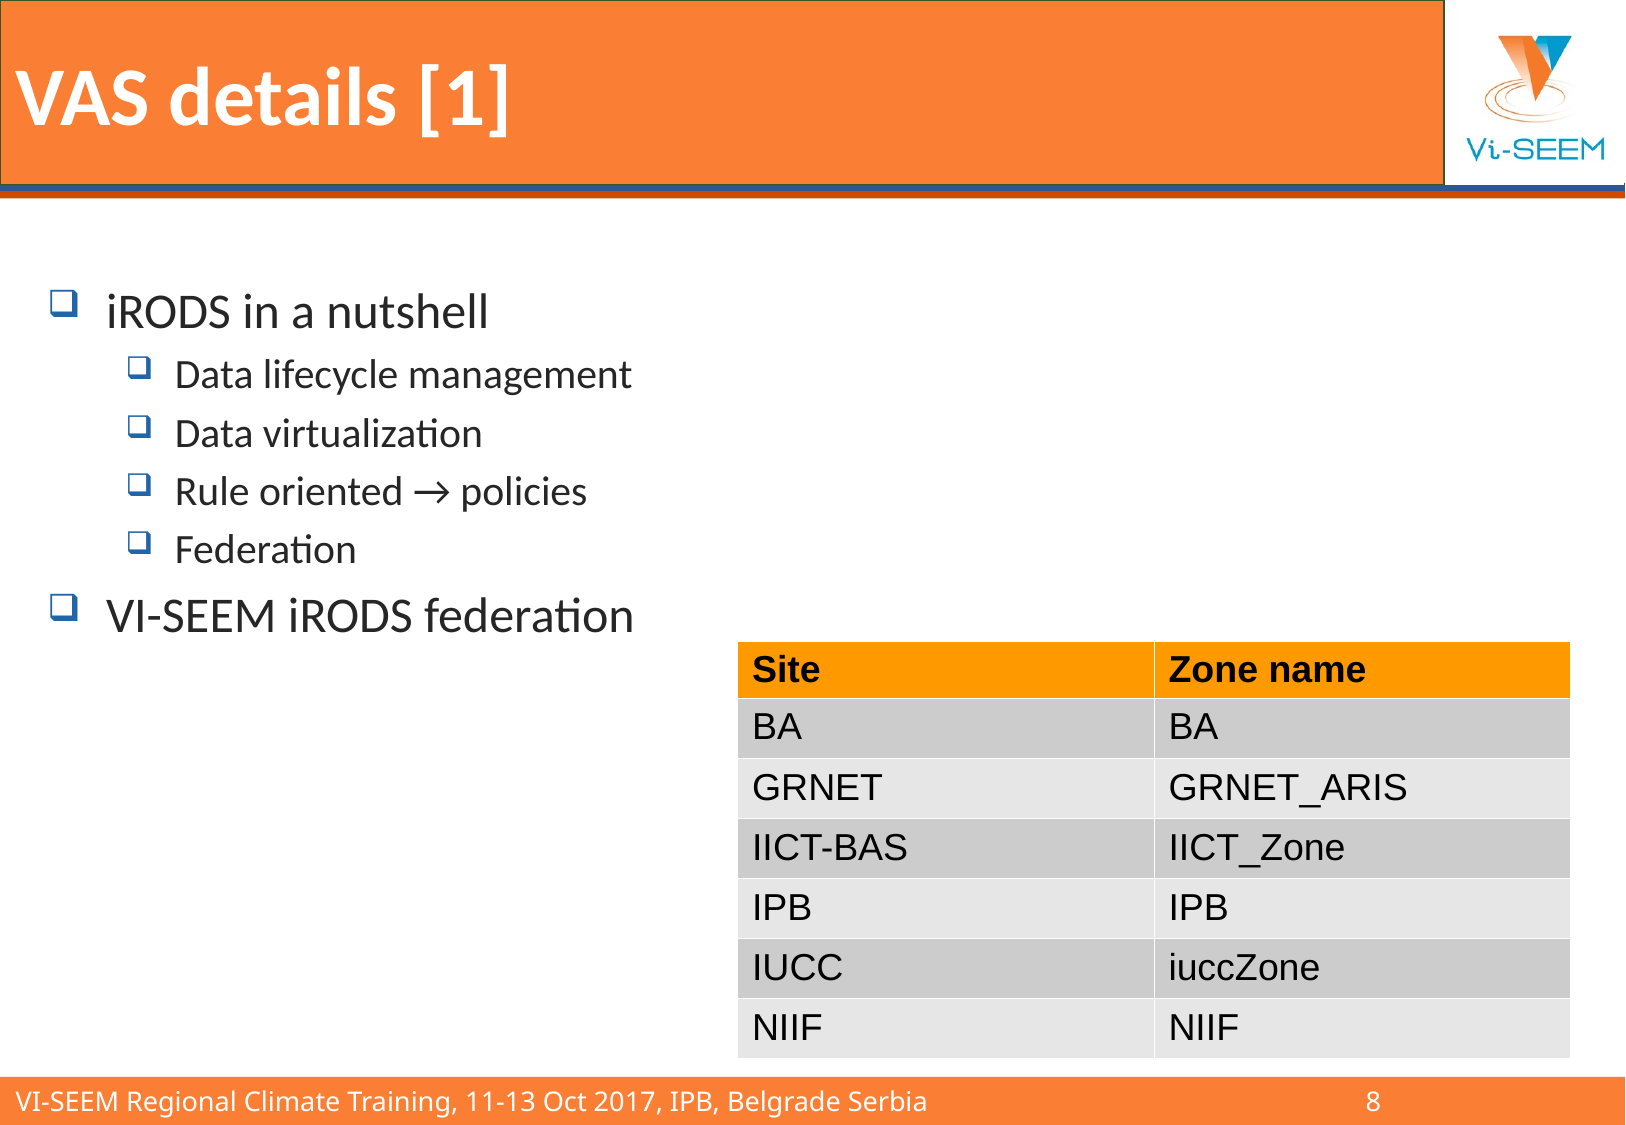

# VAS details [1]
iRODS in a nutshell
Data lifecycle management
Data virtualization
Rule oriented → policies
Federation
VI-SEEM iRODS federation
| Site | Zone name |
| --- | --- |
| BA | BA |
| GRNET | GRNET\_ARIS |
| IICT-BAS | IICT\_Zone |
| IPB | IPB |
| IUCC | iuccZone |
| NIIF | NIIF |
VI-SEEM Regional Climate Training, 11-13 Oct 2017, IPB, Belgrade Serbia